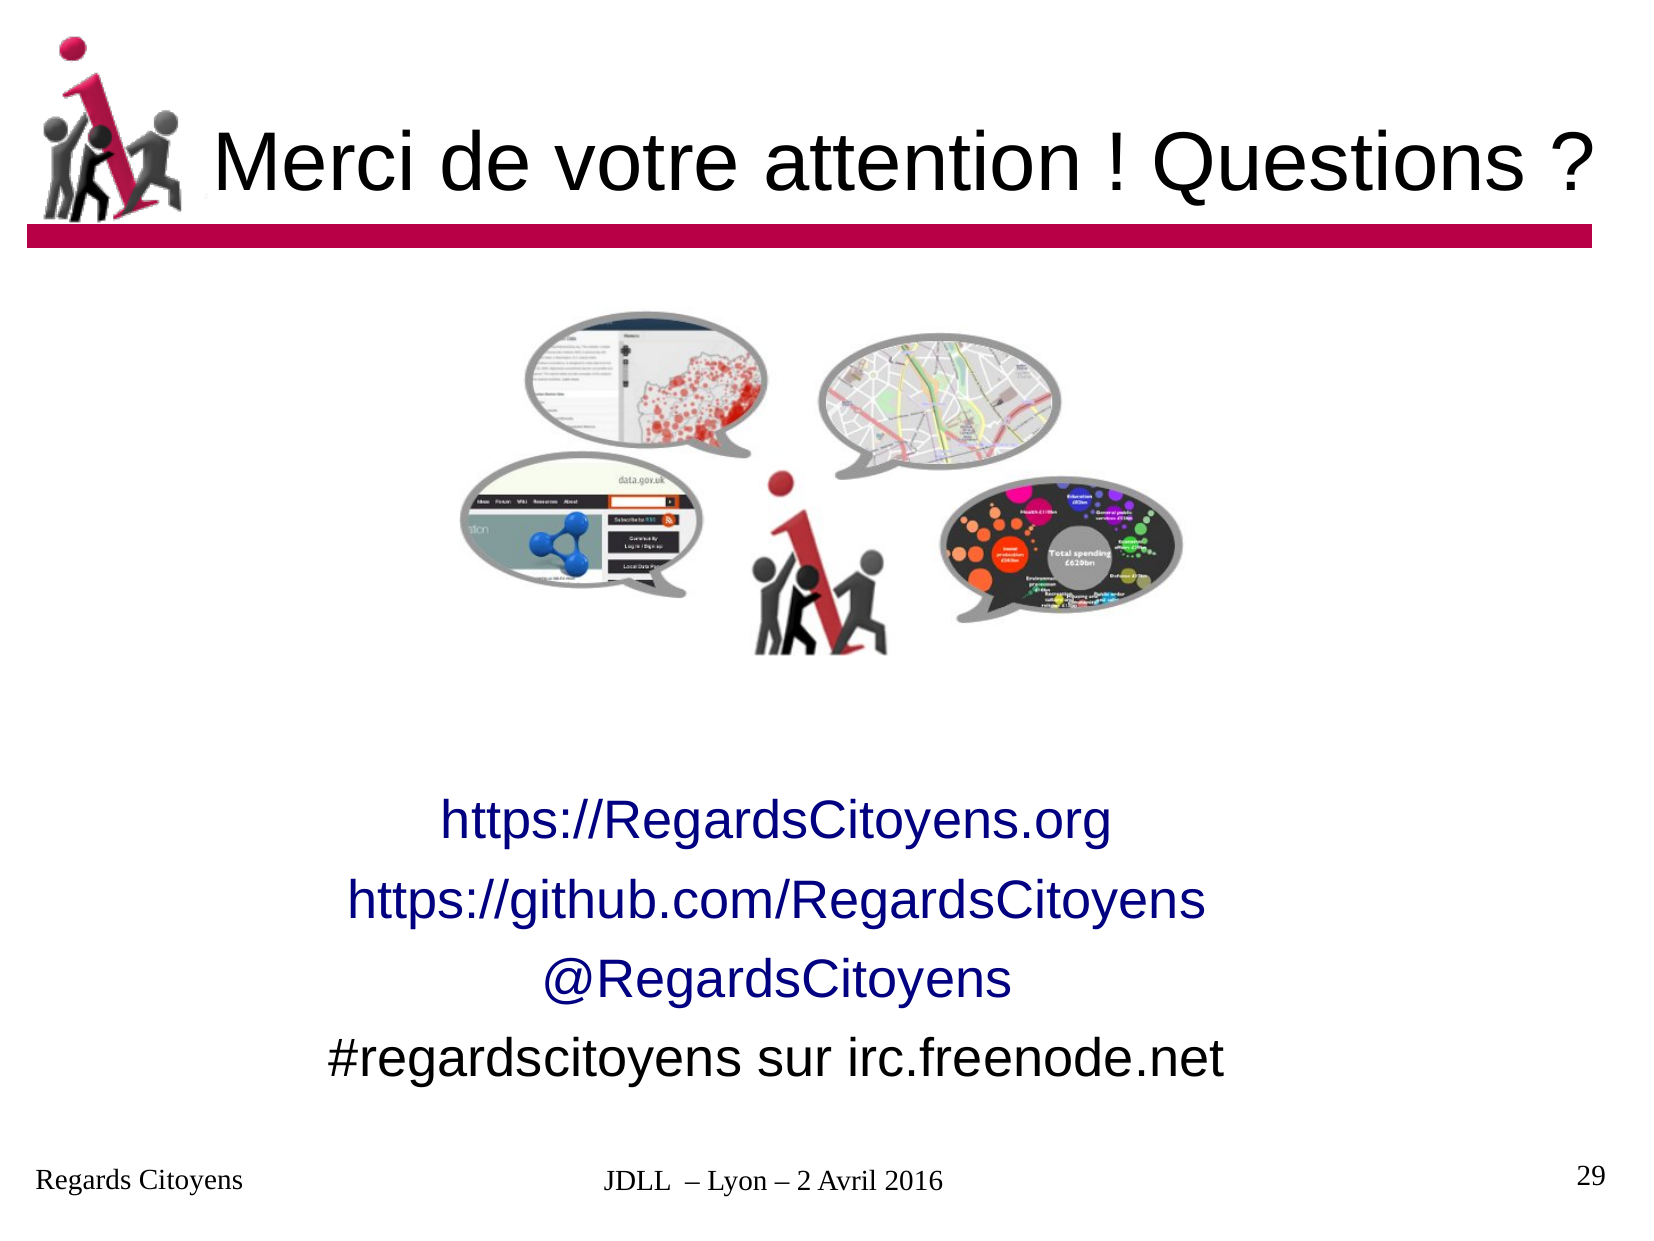

# Merci de votre attention ! Questions ?
https://RegardsCitoyens.org
https://github.com/RegardsCitoyens
@RegardsCitoyens
#regardscitoyens sur irc.freenode.net
29